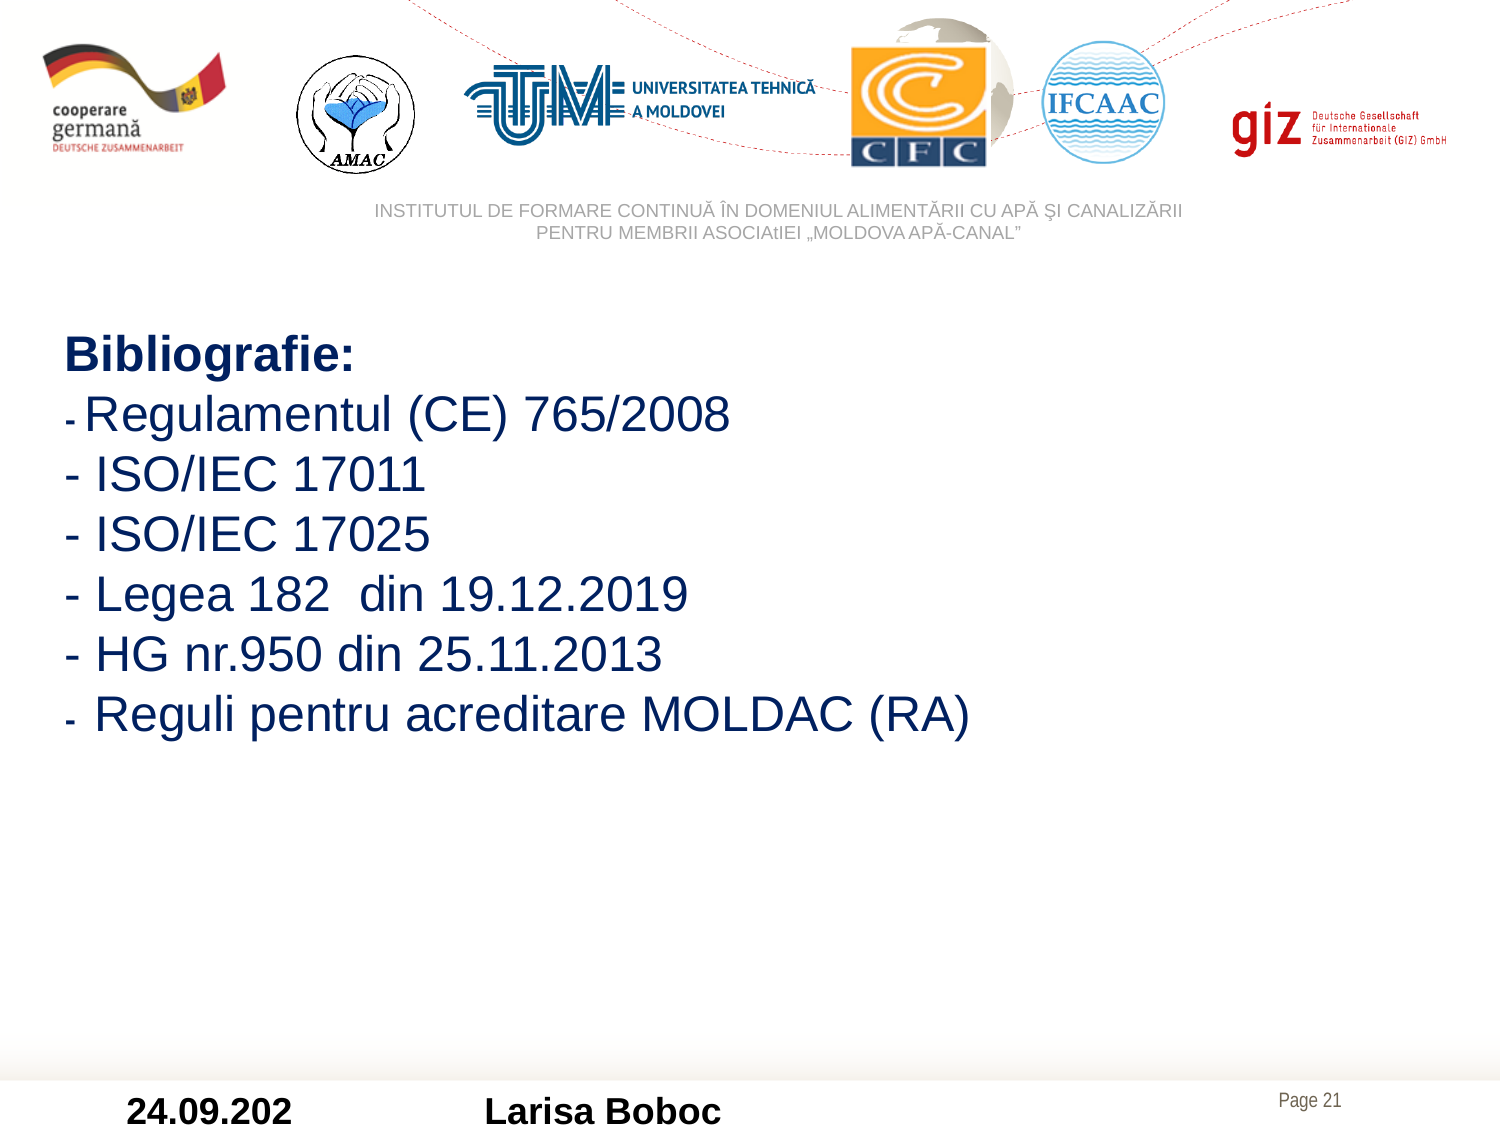

INSTITUTUL DE FORMARE CONTINUĂ ÎN DOMENIUL ALIMENTĂRII CU APĂ ŞI CANALIZĂRII
PENTRU MEMBRII ASOCIAtIEI „MOLDOVA APĂ-CANAL”
# Bibliografie: - Regulamentul (CE) 765/2008 - ISO/IEC 17011 - ISO/IEC 17025 - Legea 182 din 19.12.2019 - HG nr.950 din 25.11.2013 - Reguli pentru acreditare MOLDAC (RA)
Larisa Boboc